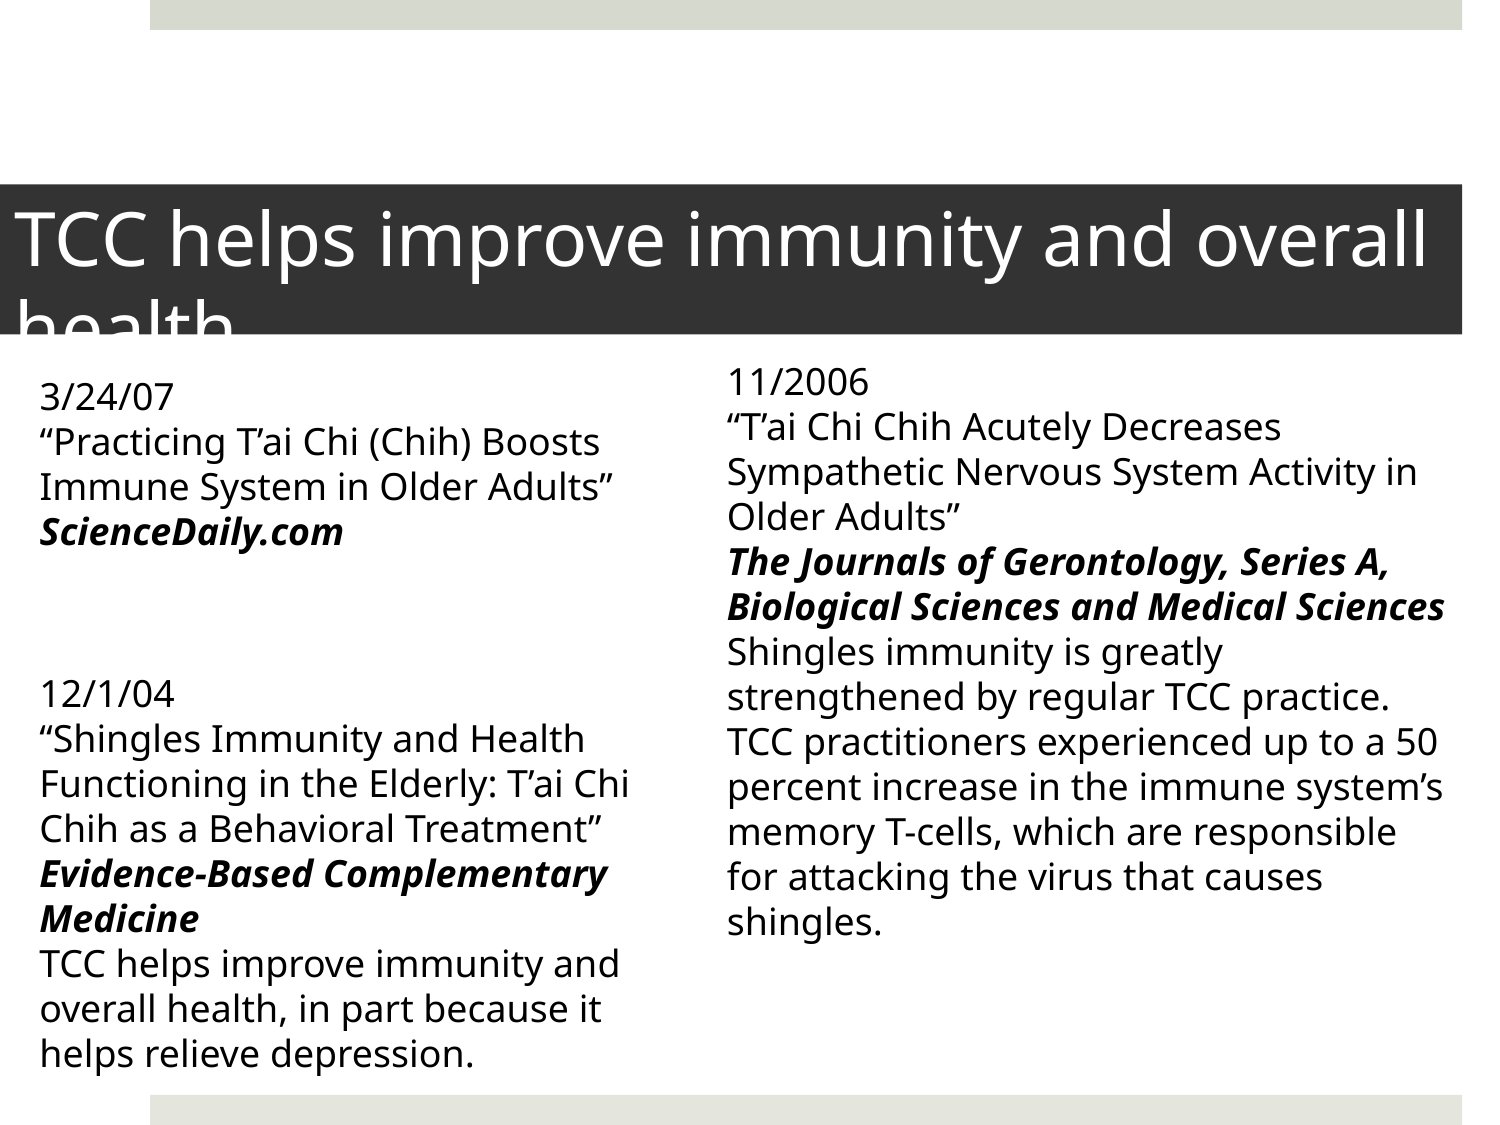

# TCC helps improve immunity and overall health
11/2006
“T’ai Chi Chih Acutely Decreases Sympathetic Nervous System Activity in Older Adults”
The Journals of Gerontology, Series A, Biological Sciences and Medical Sciences
Shingles immunity is greatly strengthened by regular TCC practice. TCC practitioners experienced up to a 50 percent increase in the immune system’s memory T-cells, which are responsible for attacking the virus that causes shingles.
3/24/07
“Practicing T’ai Chi (Chih) Boosts Immune System in Older Adults”
ScienceDaily.com
12/1/04
“Shingles Immunity and Health Functioning in the Elderly: T’ai Chi Chih as a Behavioral Treatment”
Evidence-Based Complementary Medicine
TCC helps improve immunity and overall health, in part because it helps relieve depression.